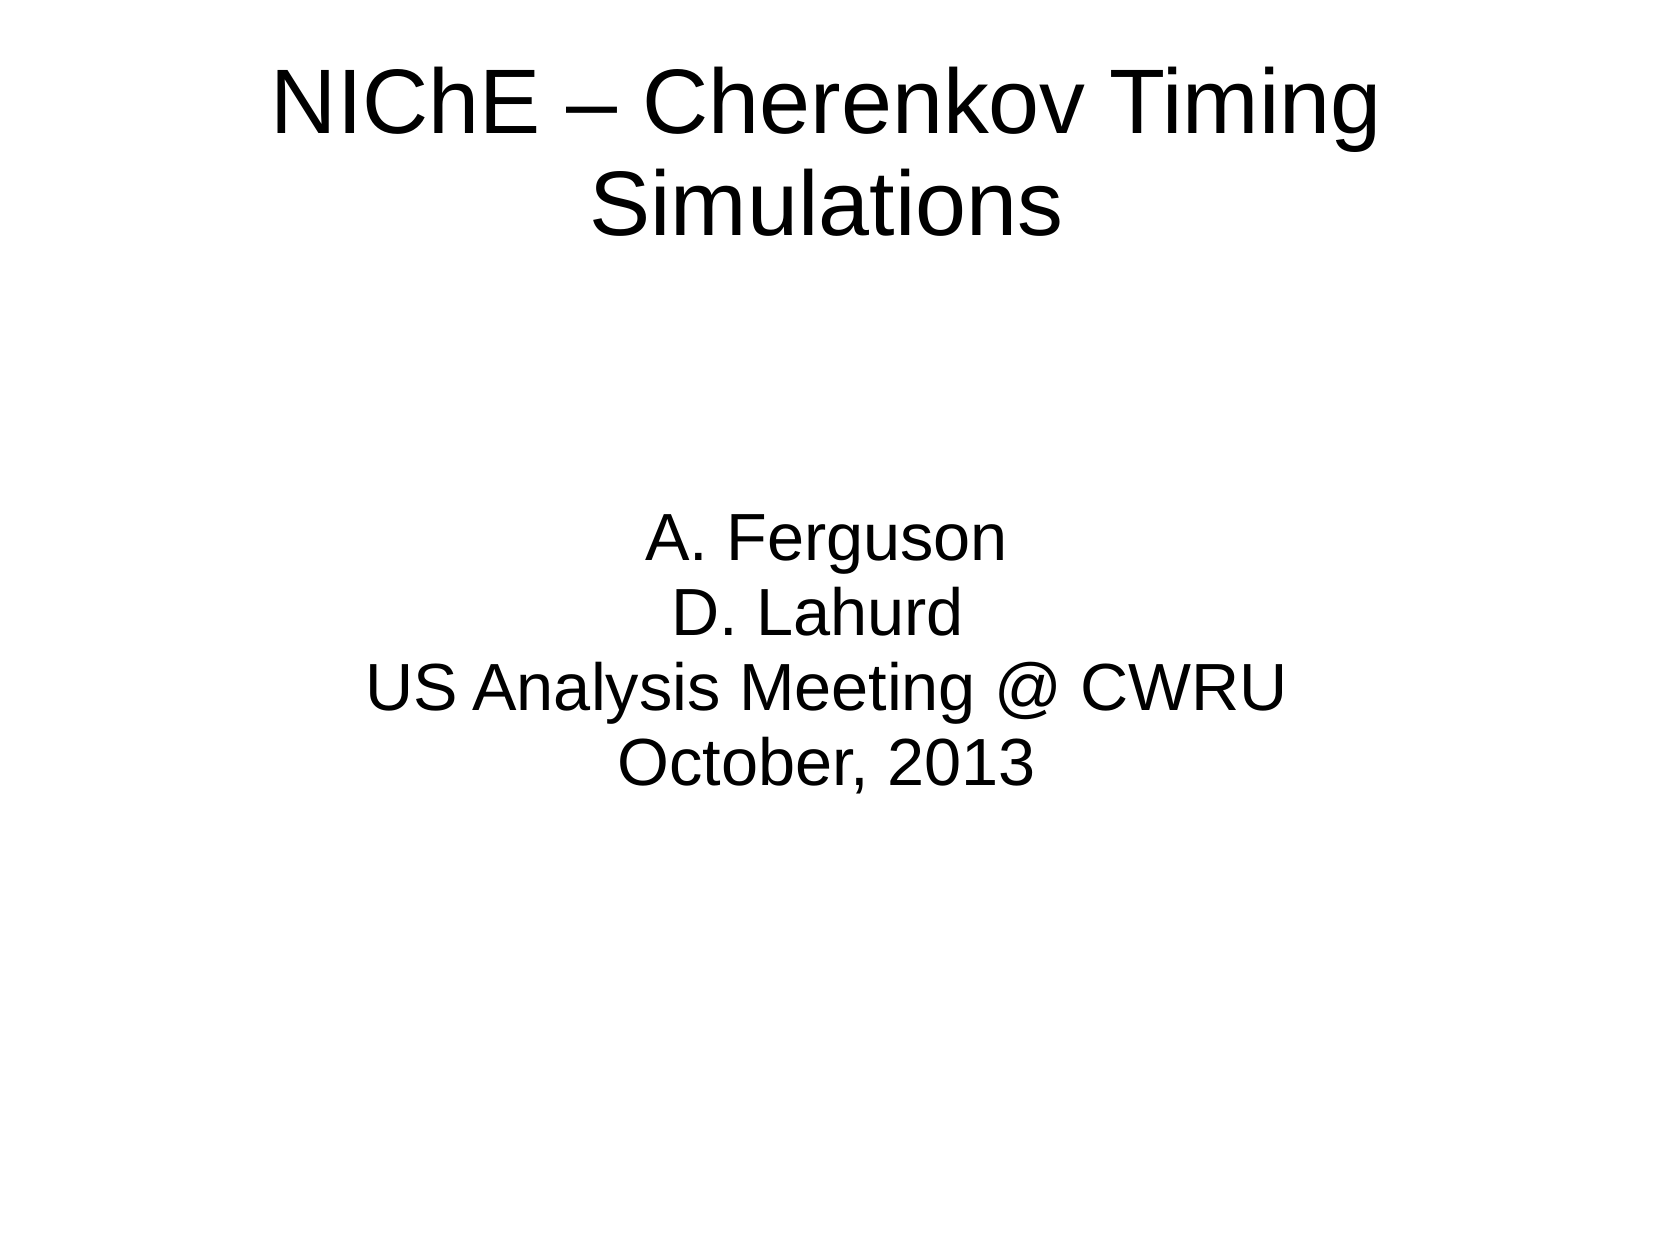

# NIChE – Cherenkov Timing Simulations
A. Ferguson
D. Lahurd
US Analysis Meeting @ CWRU
October, 2013